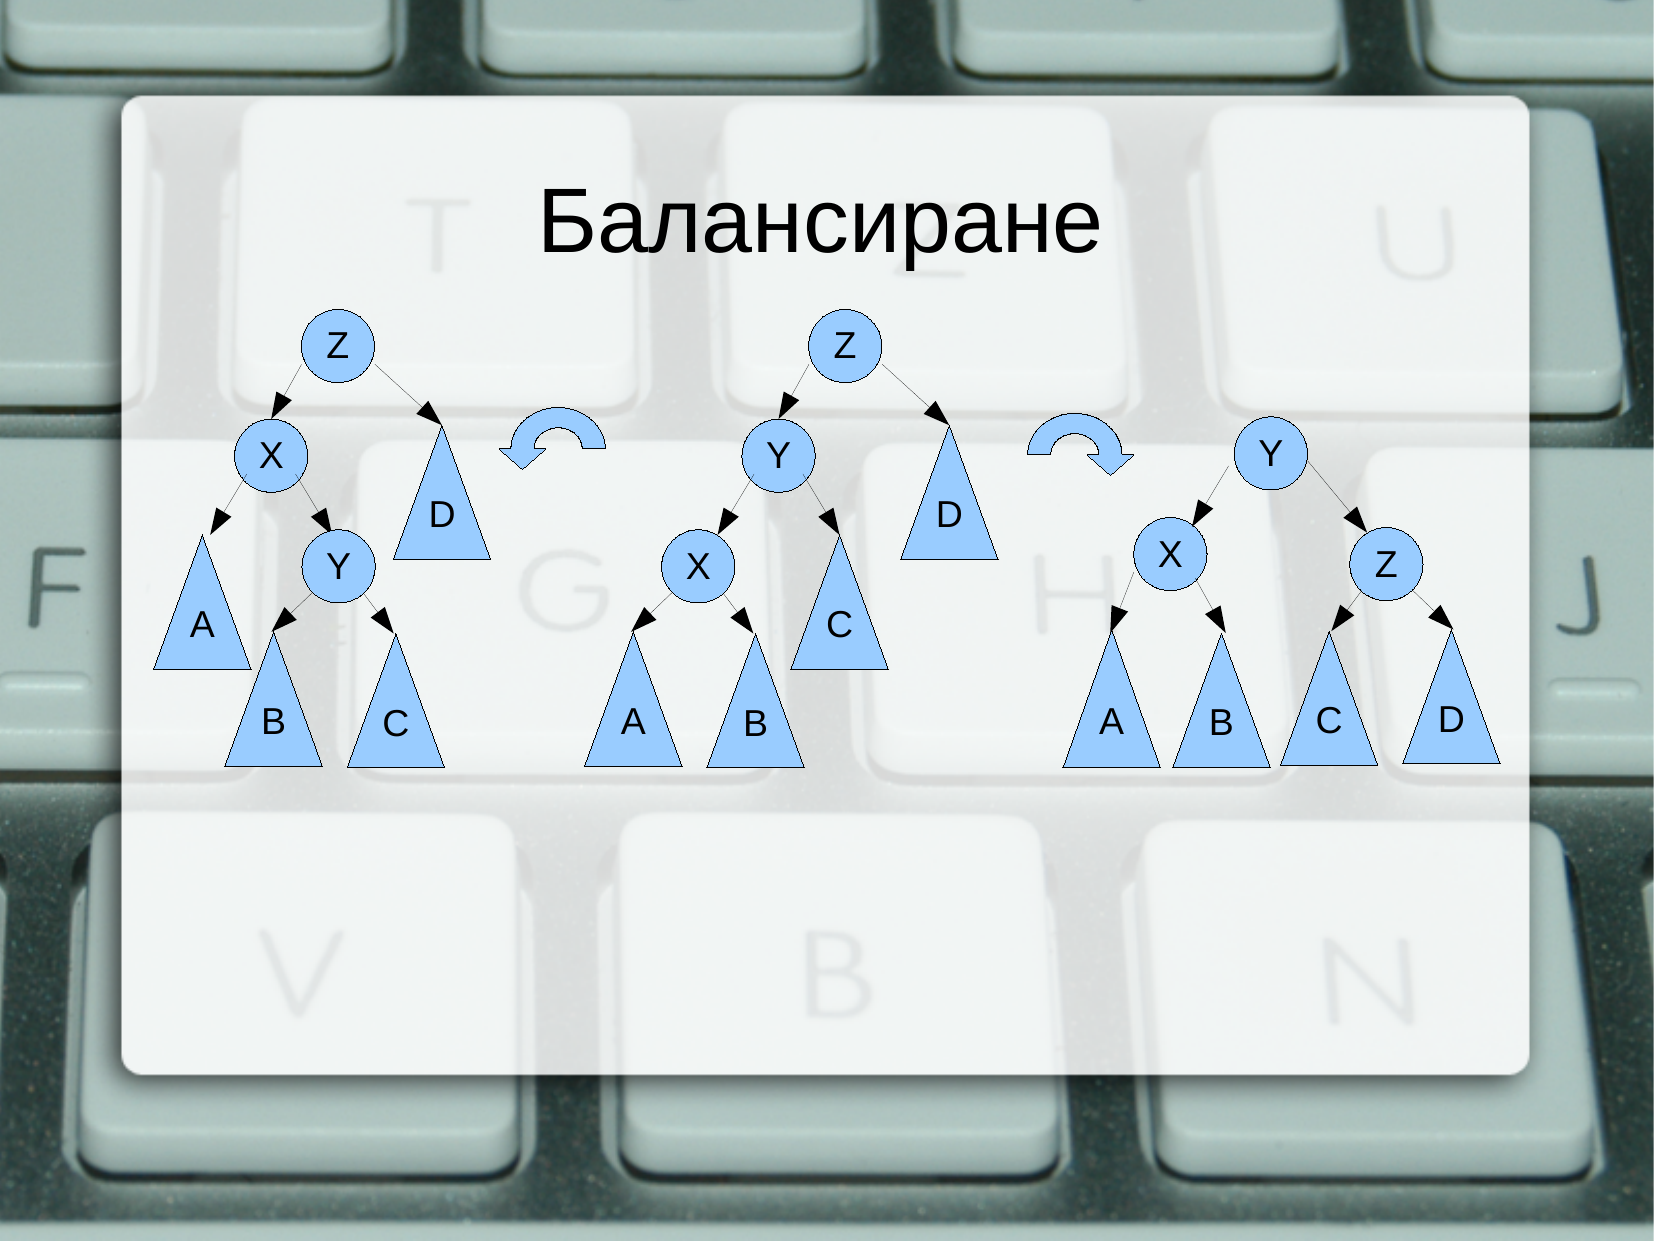

# Балансиране
Z
Z
Y
X
Y
D
D
X
Z
Y
X
A
C
D
A
C
B
A
B
C
B